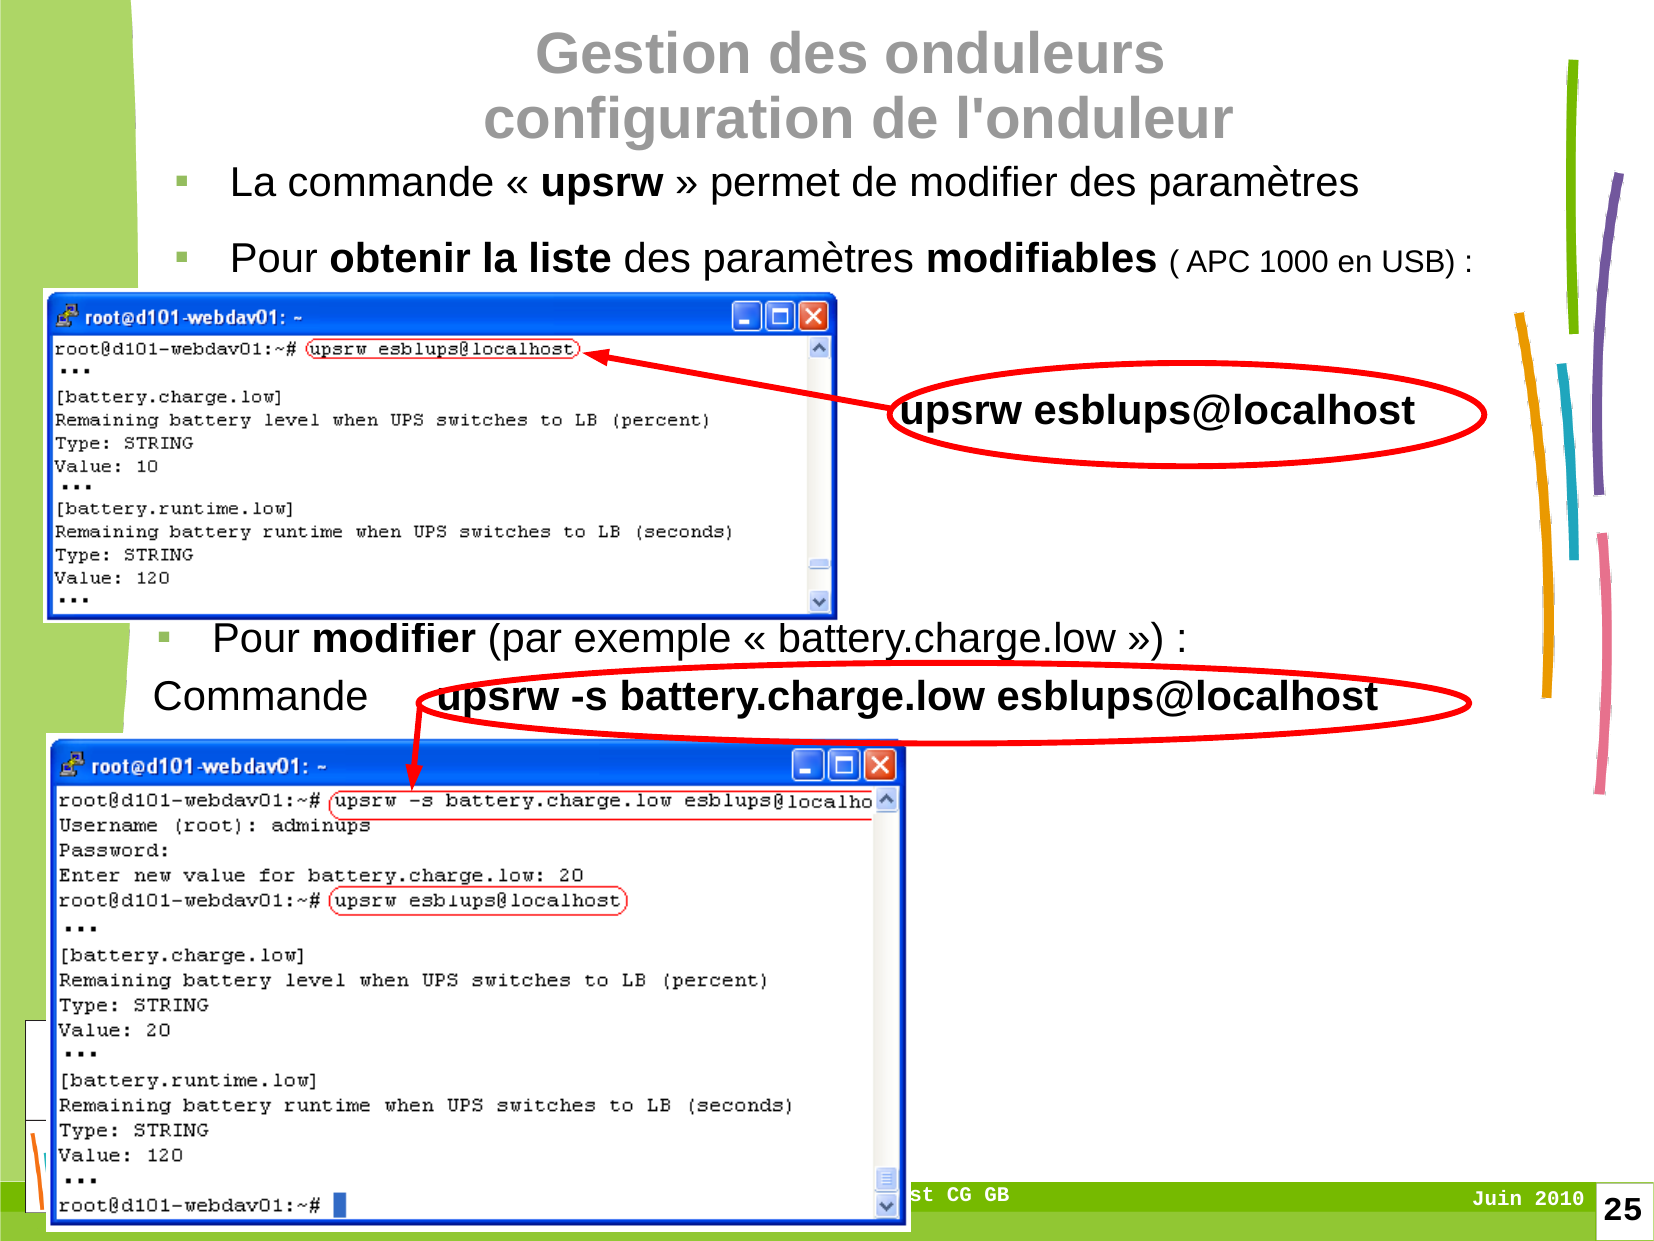

# Gestion des onduleurs configuration de l'onduleur
La commande « upsrw » permet de modifier des paramètres
Pour obtenir la liste des paramètres modifiables ( APC 1000 en USB) :
 									 upsrw esblups@localhost
Pour modifier (par exemple « battery.charge.low ») :
 Commande 	upsrw -s battery.charge.low esblups@localhost
25